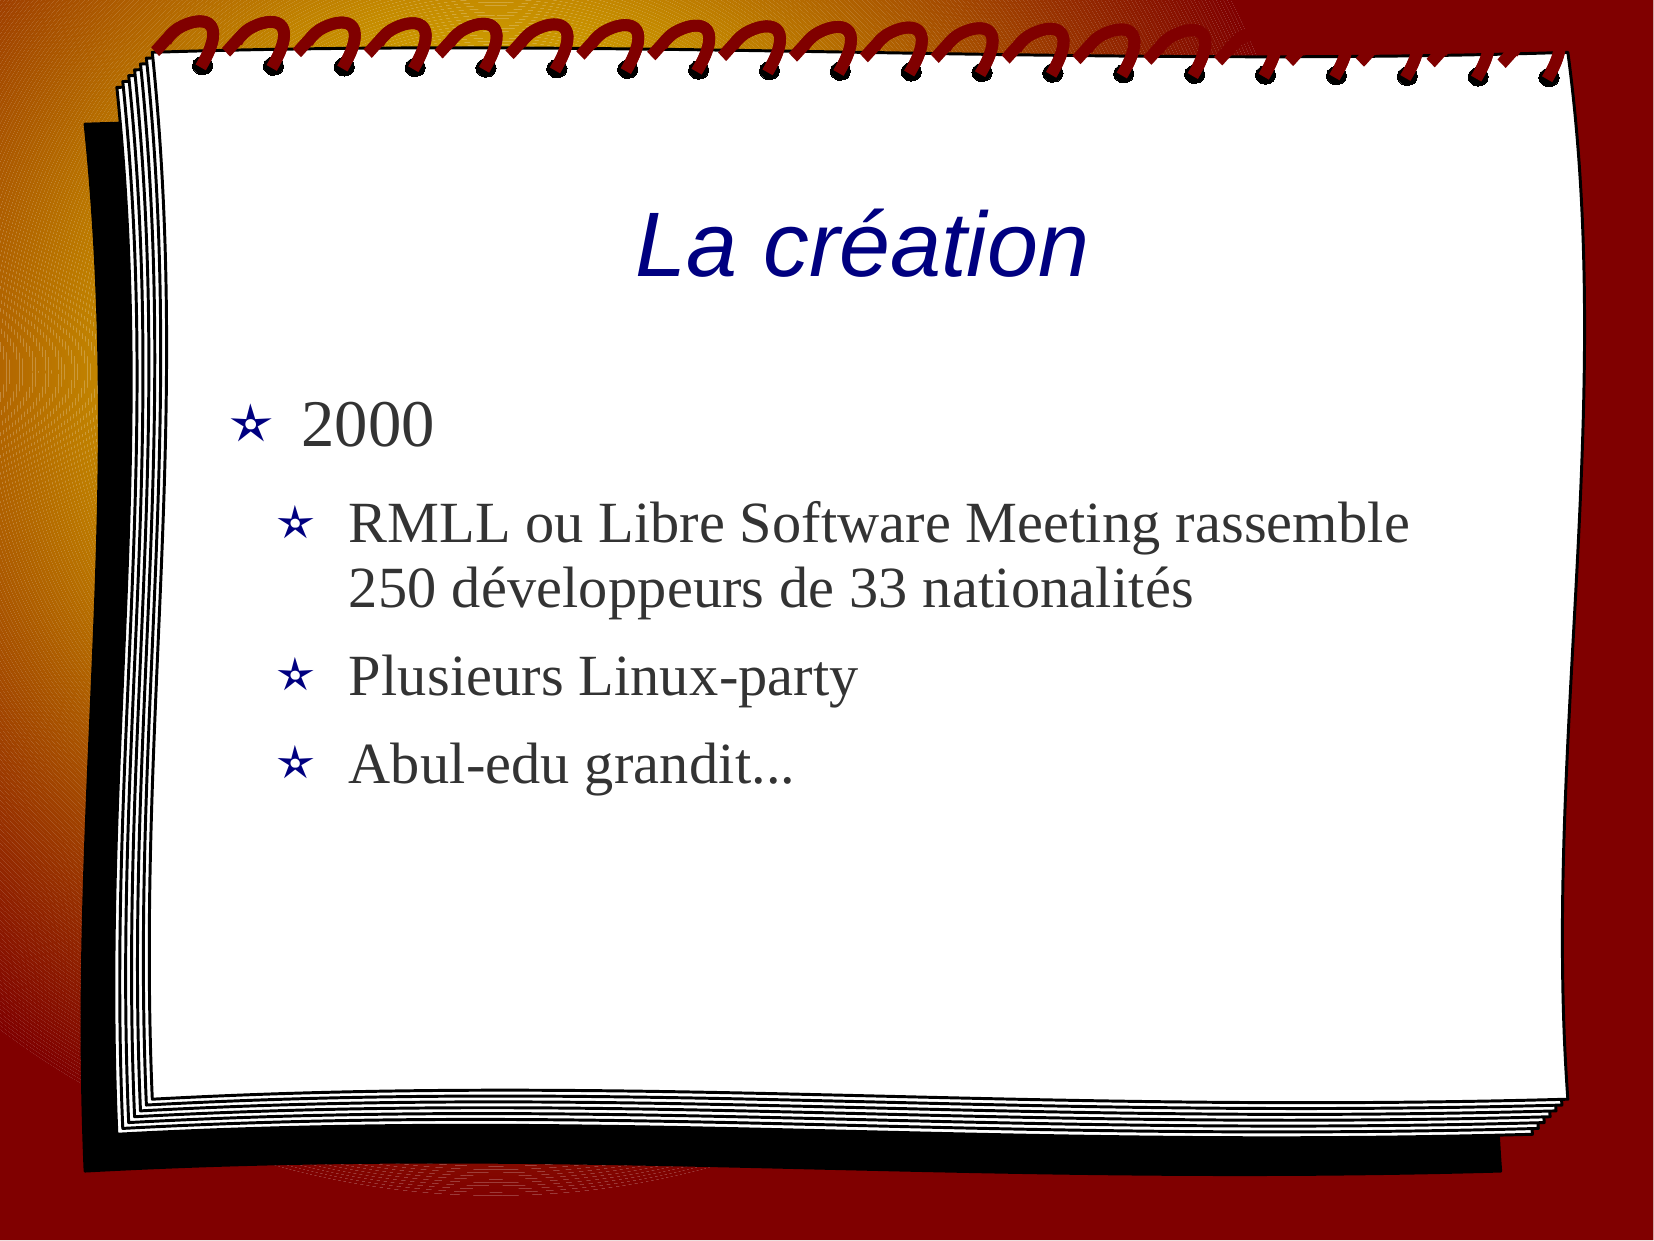

# La création
2000
RMLL ou Libre Software Meeting rassemble 250 développeurs de 33 nationalités
Plusieurs Linux-party
Abul-edu grandit...